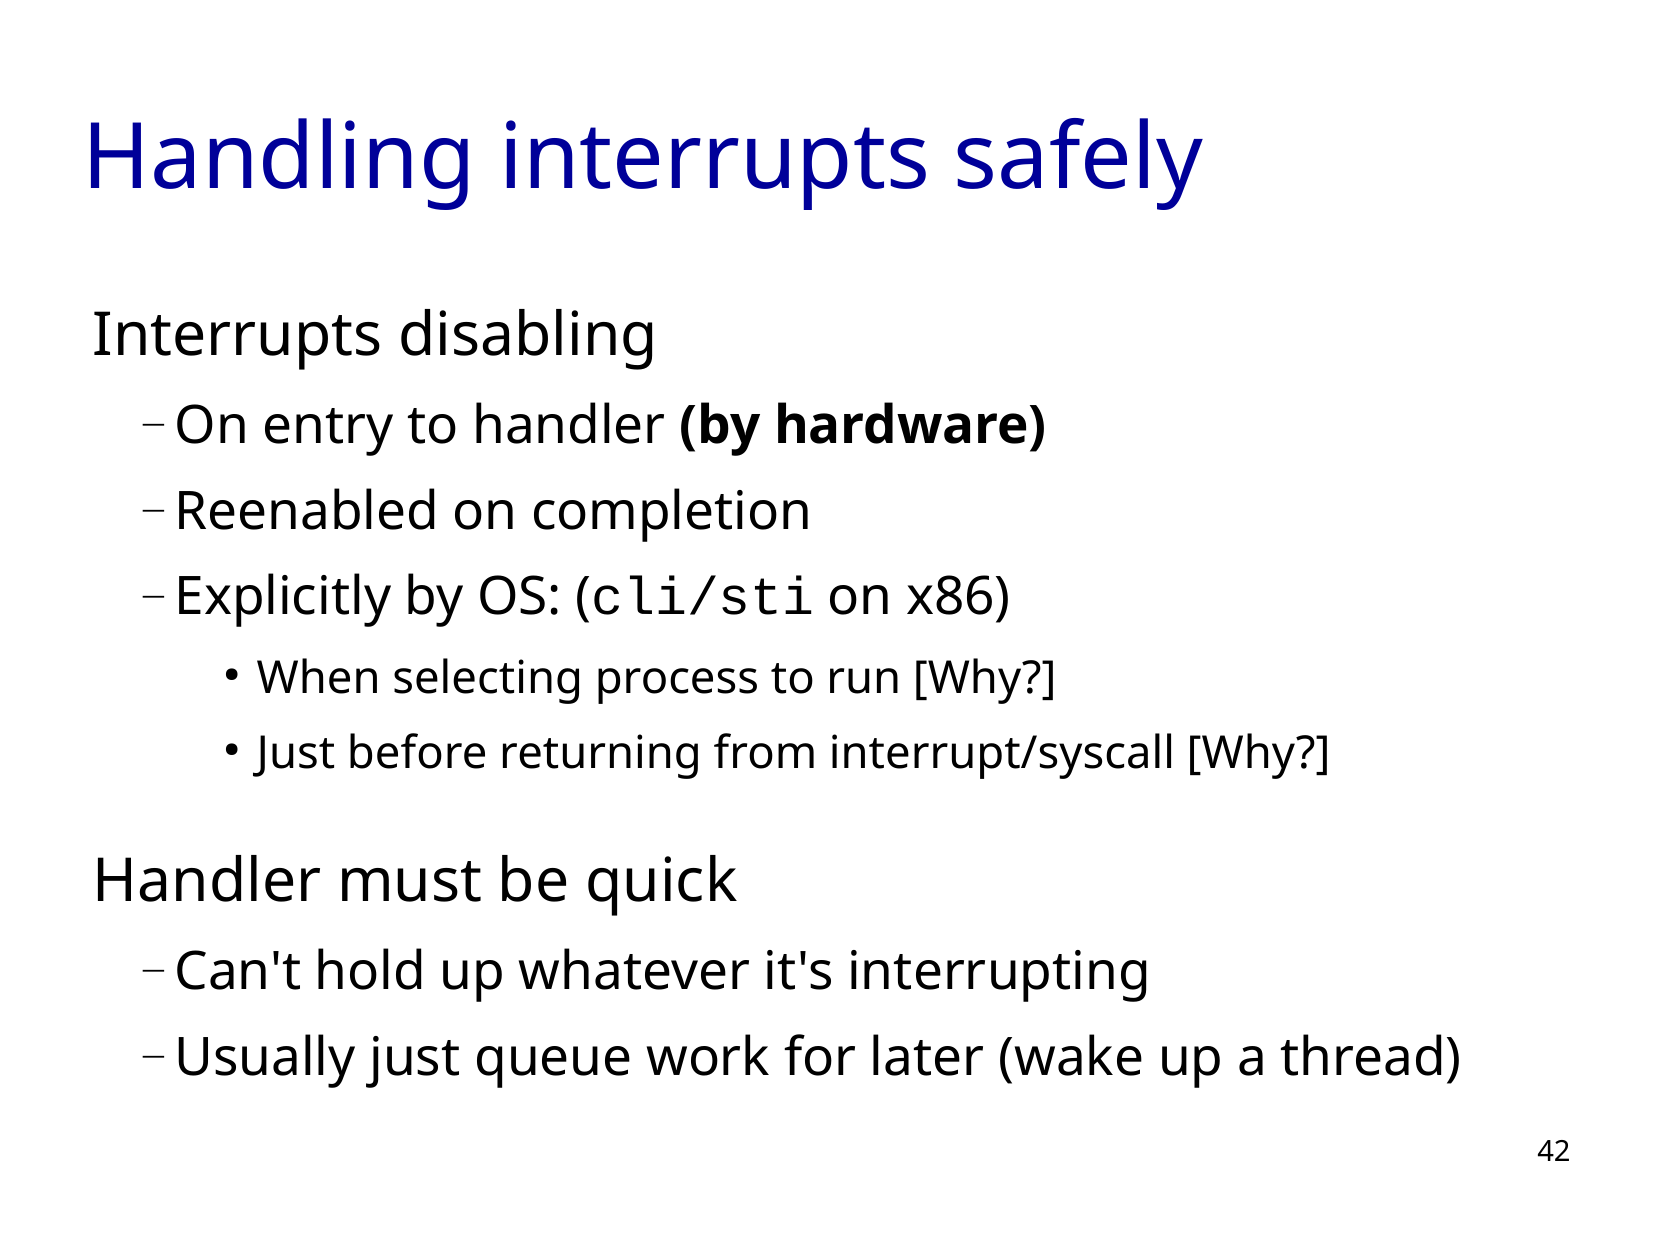

# Handling interrupts safely
Interrupts disabling
On entry to handler (by hardware)
Reenabled on completion
Explicitly by OS: (cli/sti on x86)
When selecting process to run [Why?]
Just before returning from interrupt/syscall [Why?]
Handler must be quick
Can't hold up whatever it's interrupting
Usually just queue work for later (wake up a thread)
42